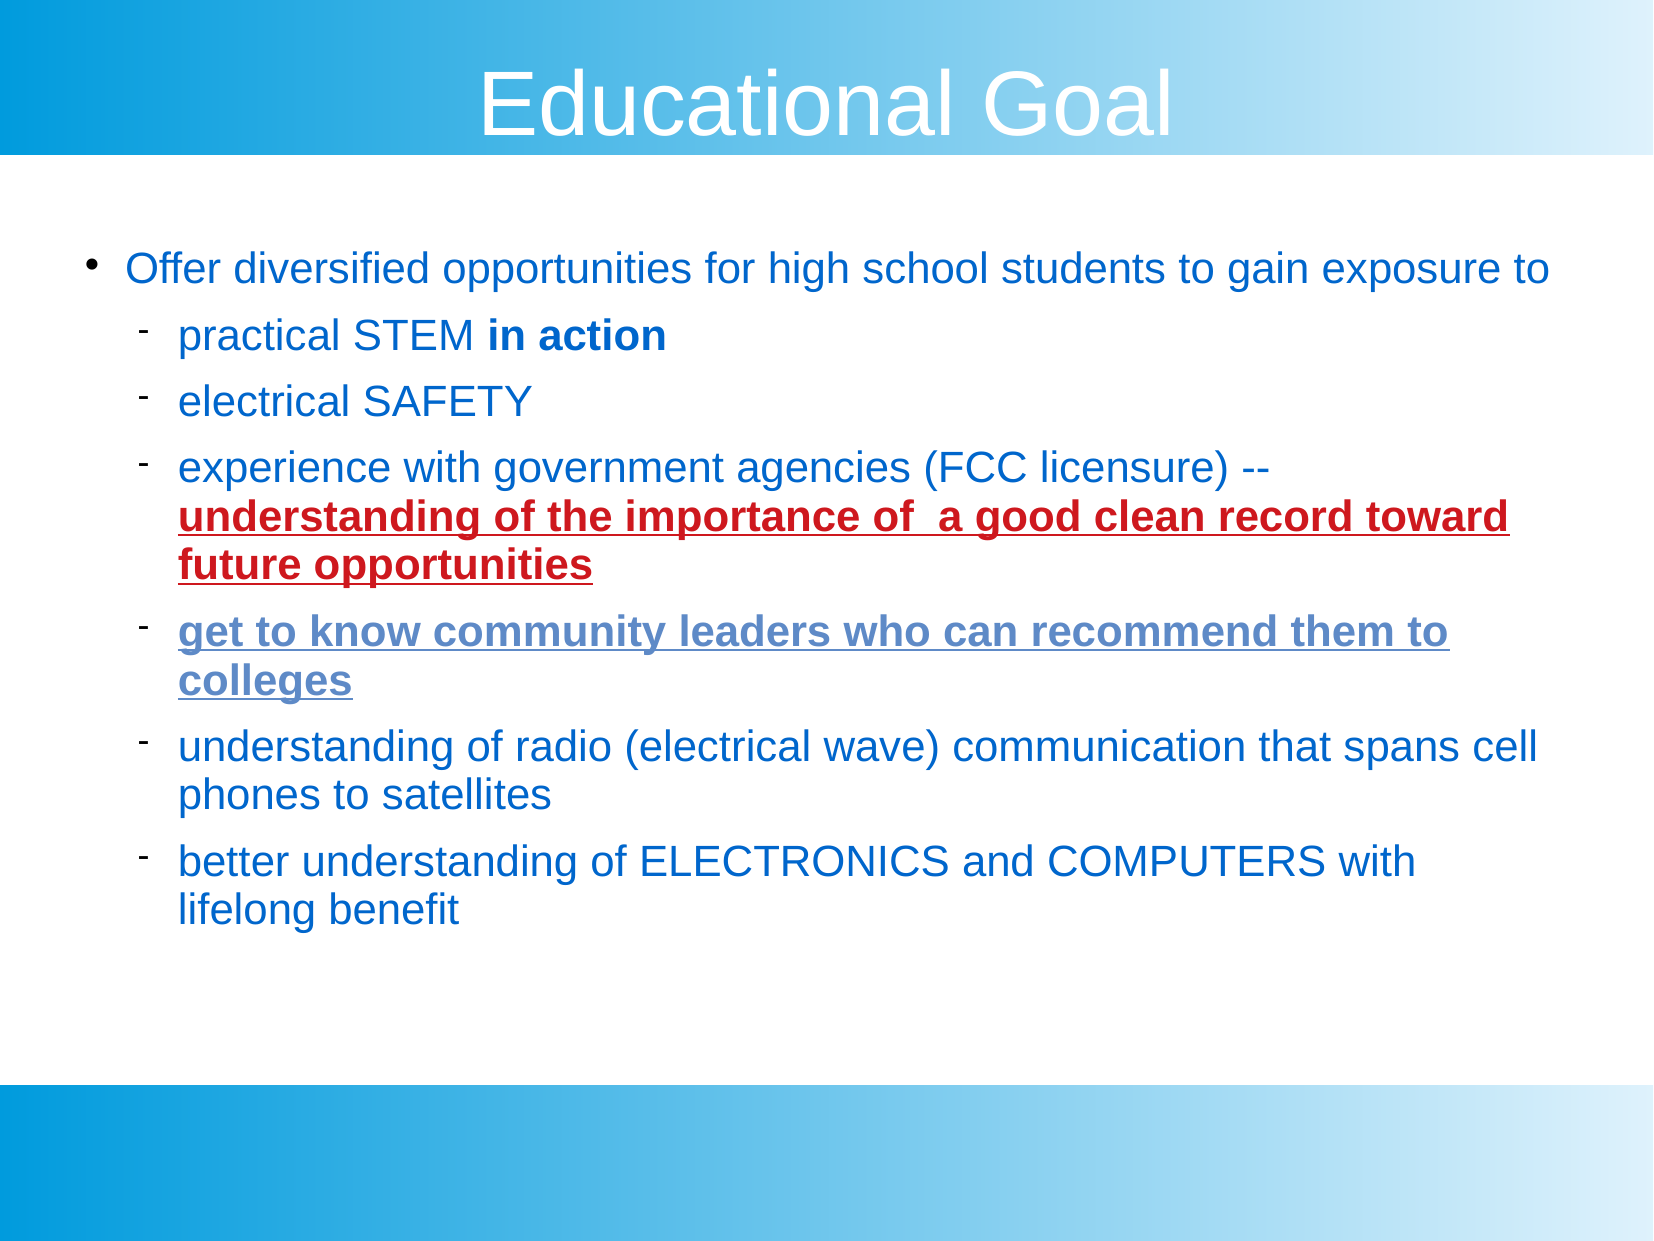

# Educational Goal
Offer diversified opportunities for high school students to gain exposure to
practical STEM in action
electrical SAFETY
experience with government agencies (FCC licensure) -- understanding of the importance of a good clean record toward future opportunities
get to know community leaders who can recommend them to colleges
understanding of radio (electrical wave) communication that spans cell phones to satellites
better understanding of ELECTRONICS and COMPUTERS with lifelong benefit